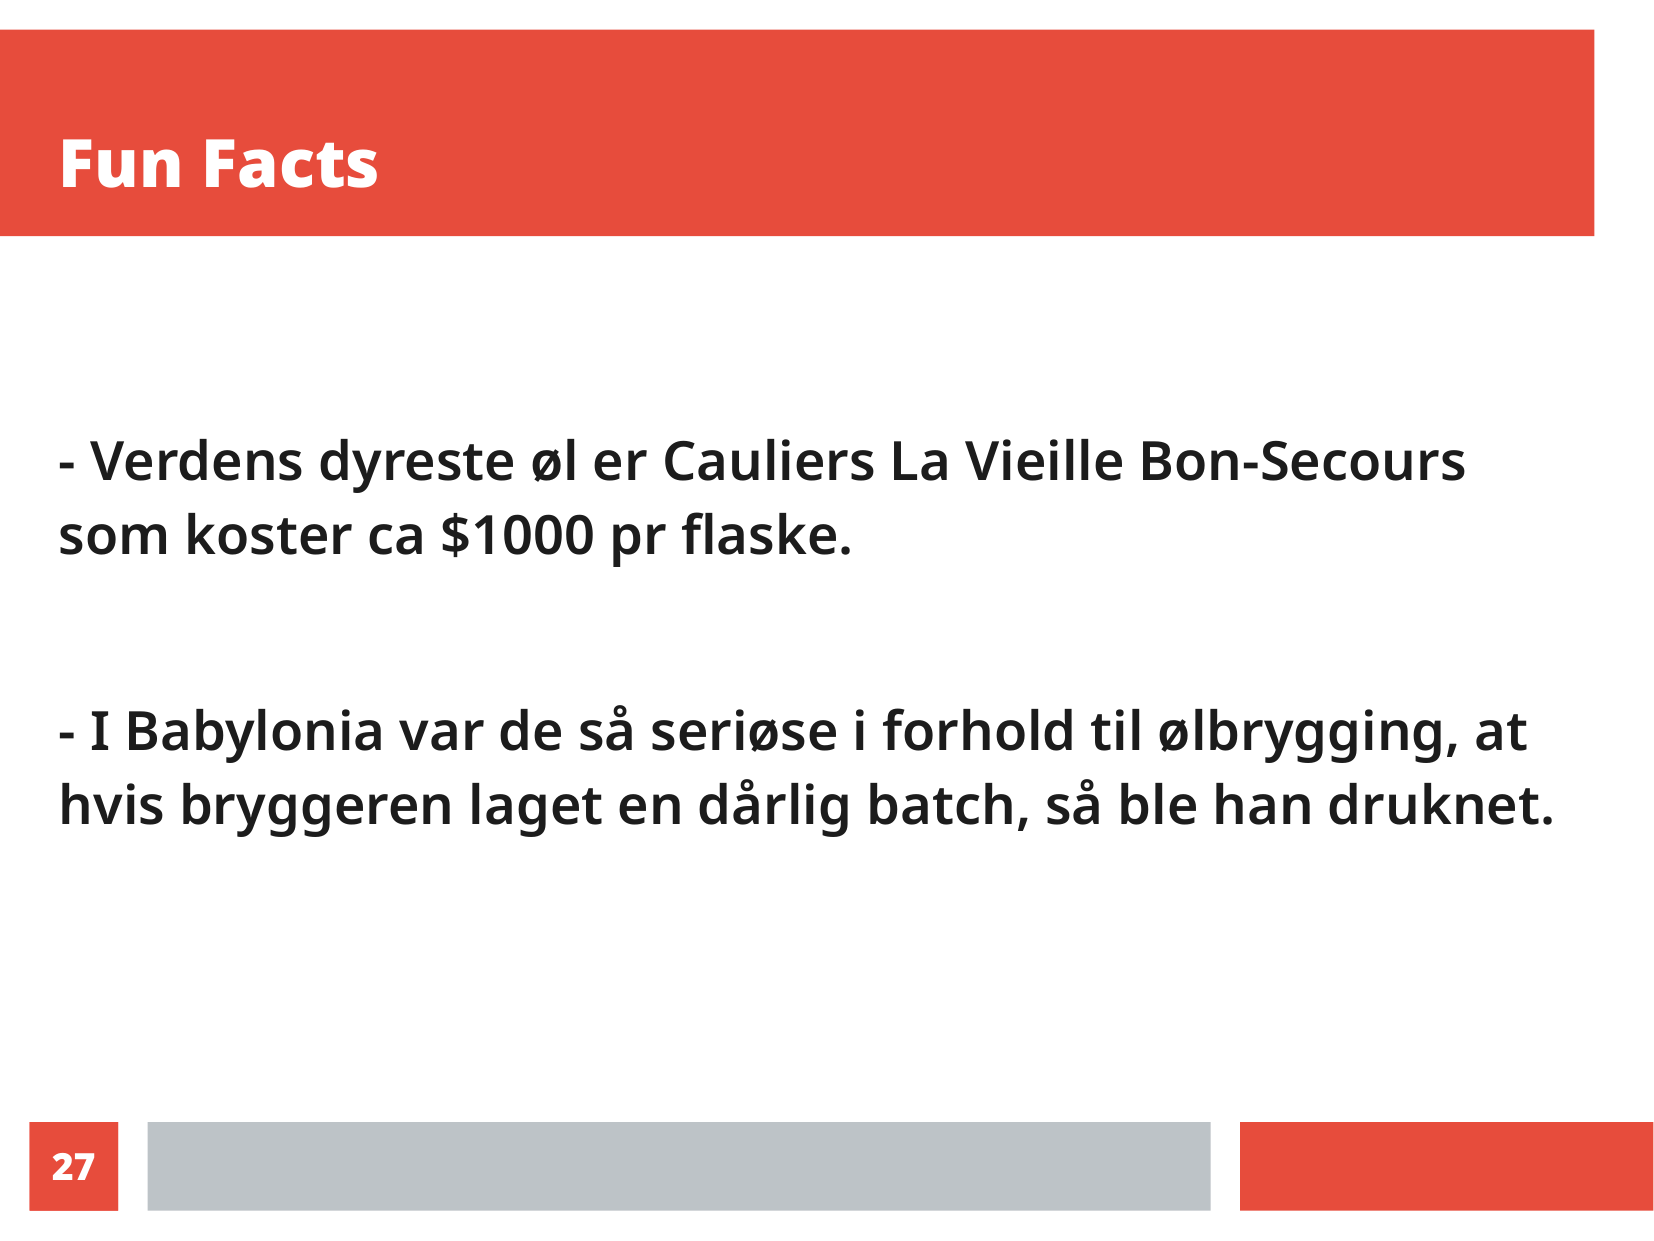

# Fun Facts
- Verdens dyreste øl er Cauliers La Vieille Bon-Secours som koster ca $1000 pr flaske.
- I Babylonia var de så seriøse i forhold til ølbrygging, at hvis bryggeren laget en dårlig batch, så ble han druknet.
27